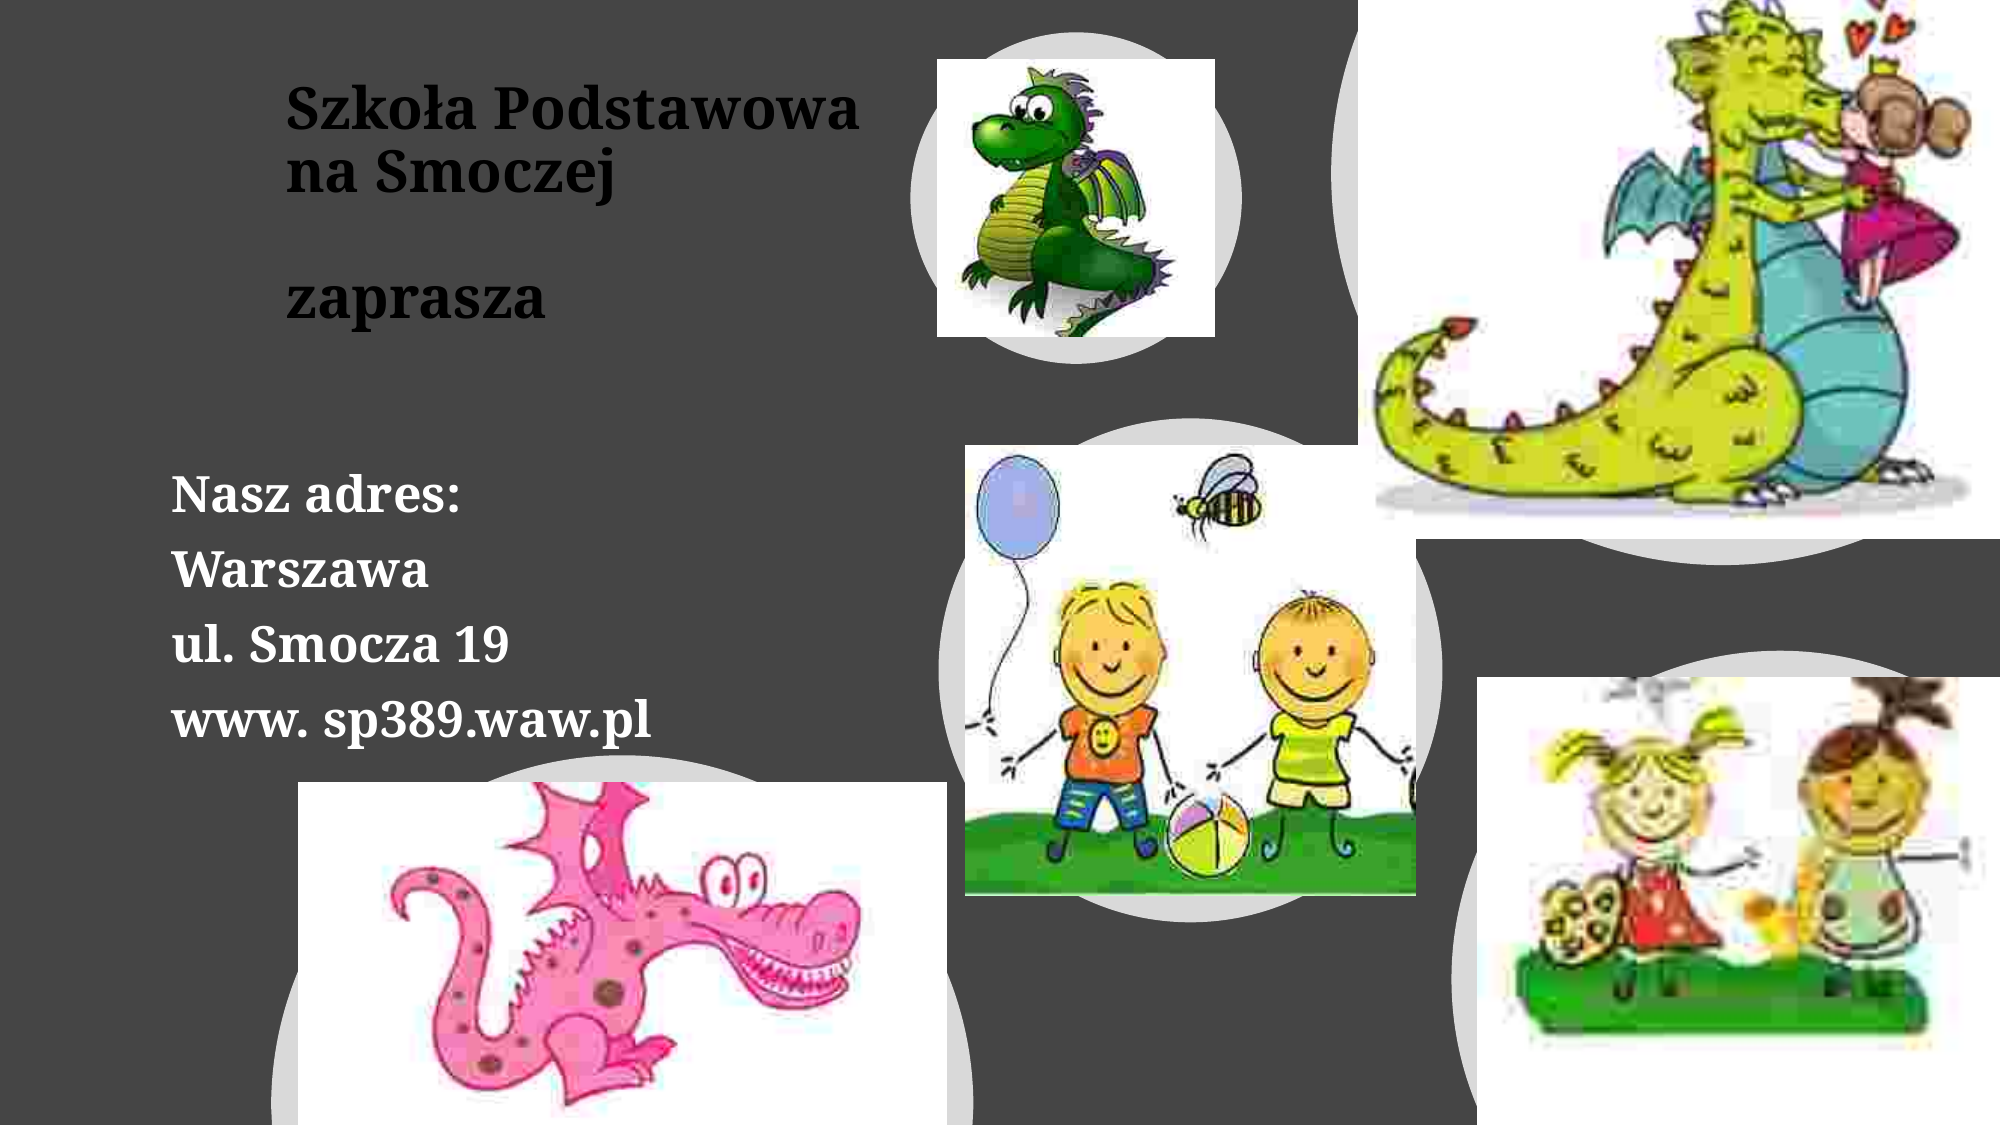

# Szkoła Podstawowa na Smoczej zaprasza
Nasz adres:
Warszawa
ul. Smocza 19
www. sp389.waw.pl